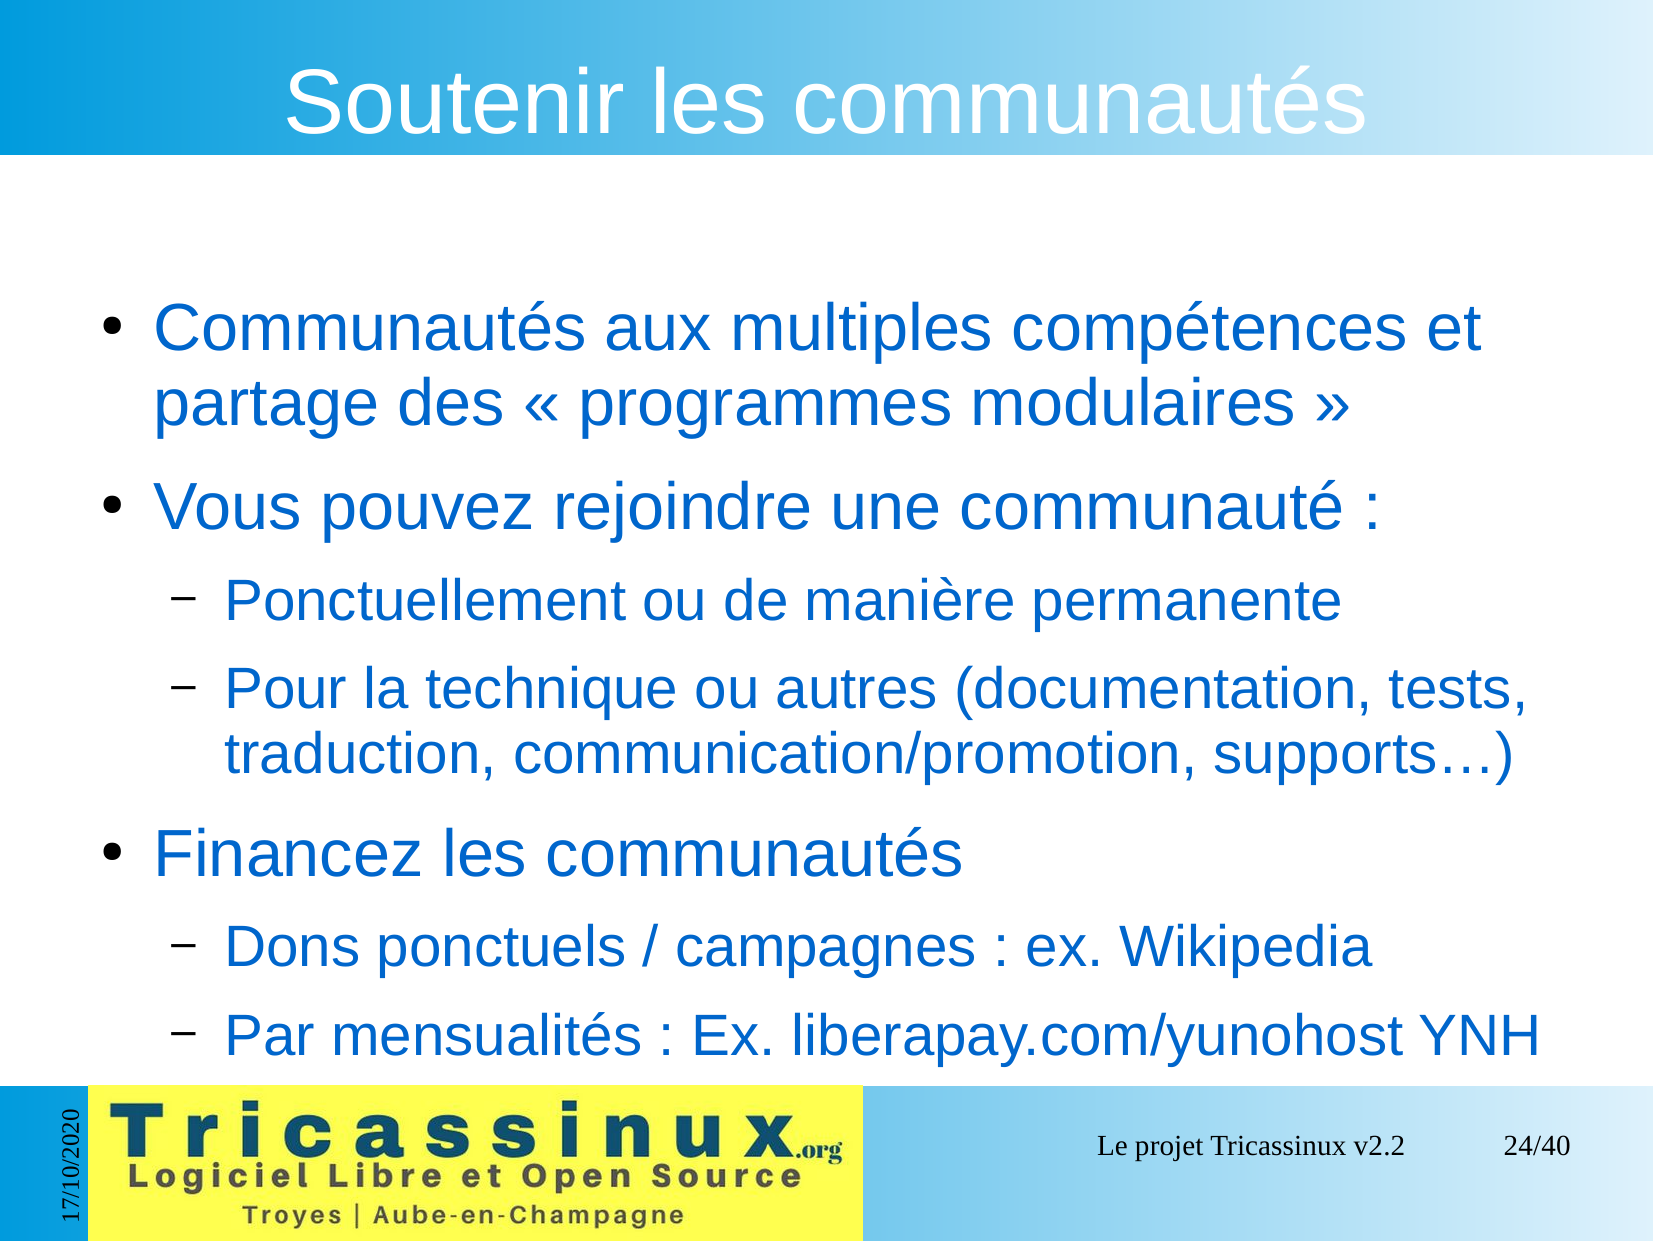

# Soutenir les communautés
Communautés aux multiples compétences et partage des « programmes modulaires »
Vous pouvez rejoindre une communauté :
Ponctuellement ou de manière permanente
Pour la technique ou autres (documentation, tests, traduction, communication/promotion, supports…)
Financez les communautés
Dons ponctuels / campagnes : ex. Wikipedia
Par mensualités : Ex. liberapay.com/yunohost YNH
17/10/2020
24